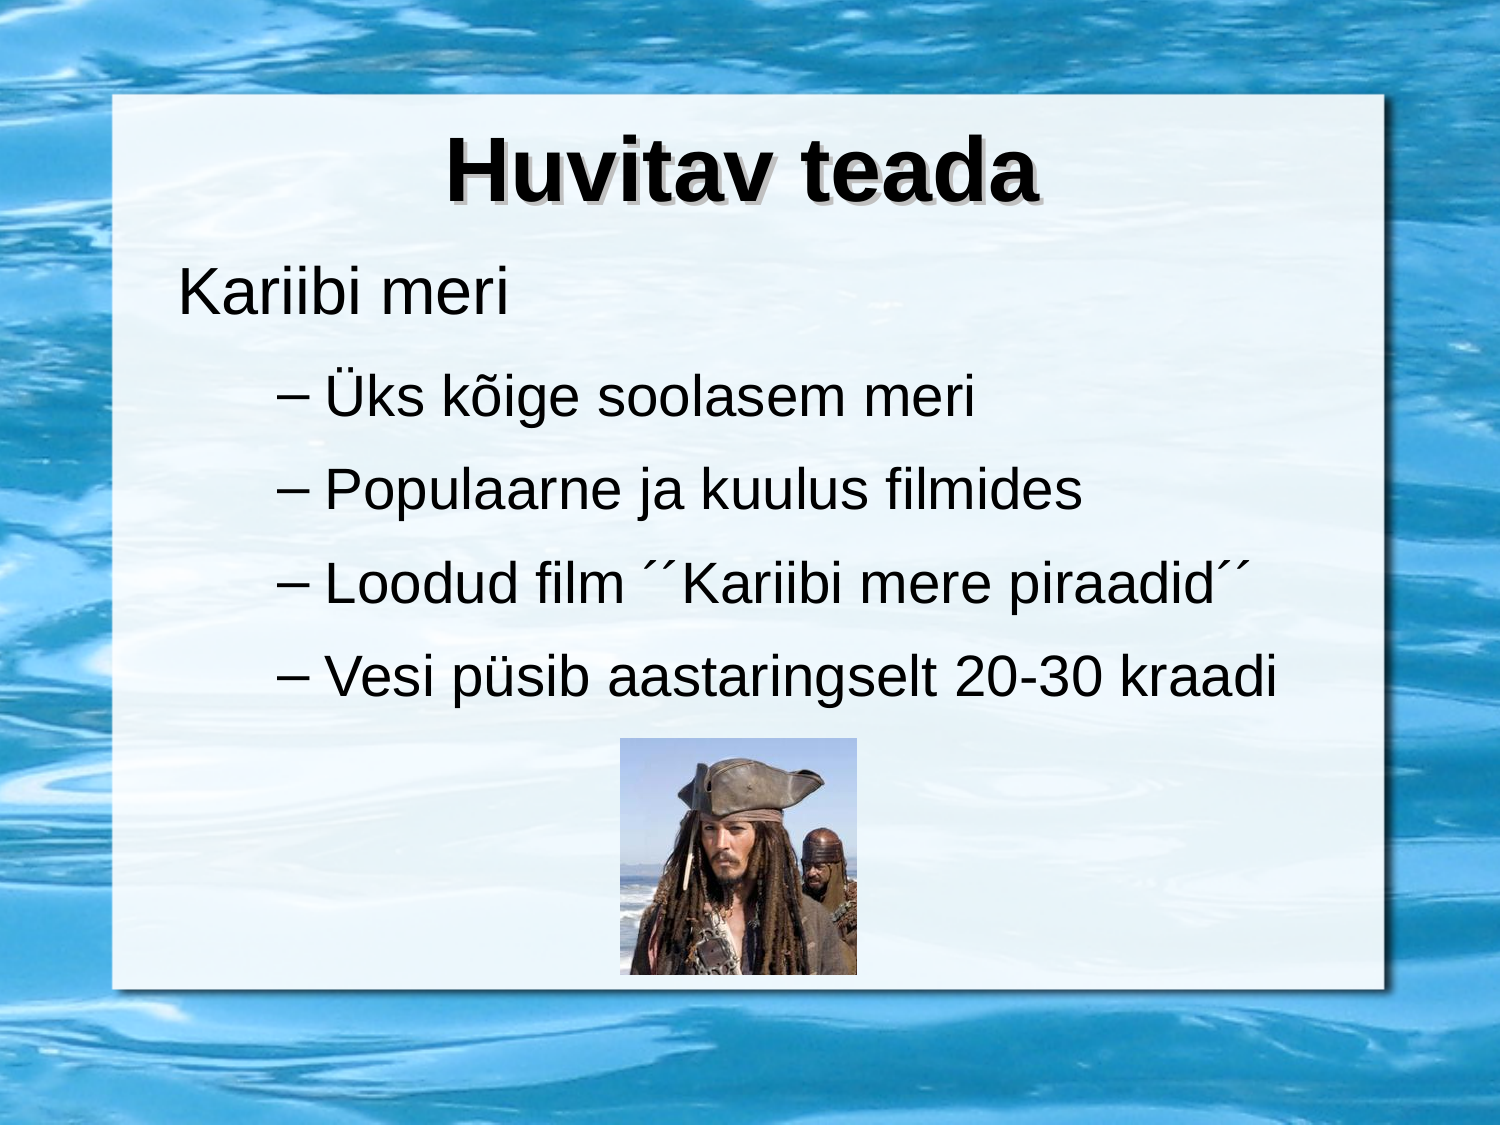

# Huvitav teada
Kariibi meri
Üks kõige soolasem meri
Populaarne ja kuulus filmides
Loodud film ´´Kariibi mere piraadid´´
Vesi püsib aastaringselt 20-30 kraadi